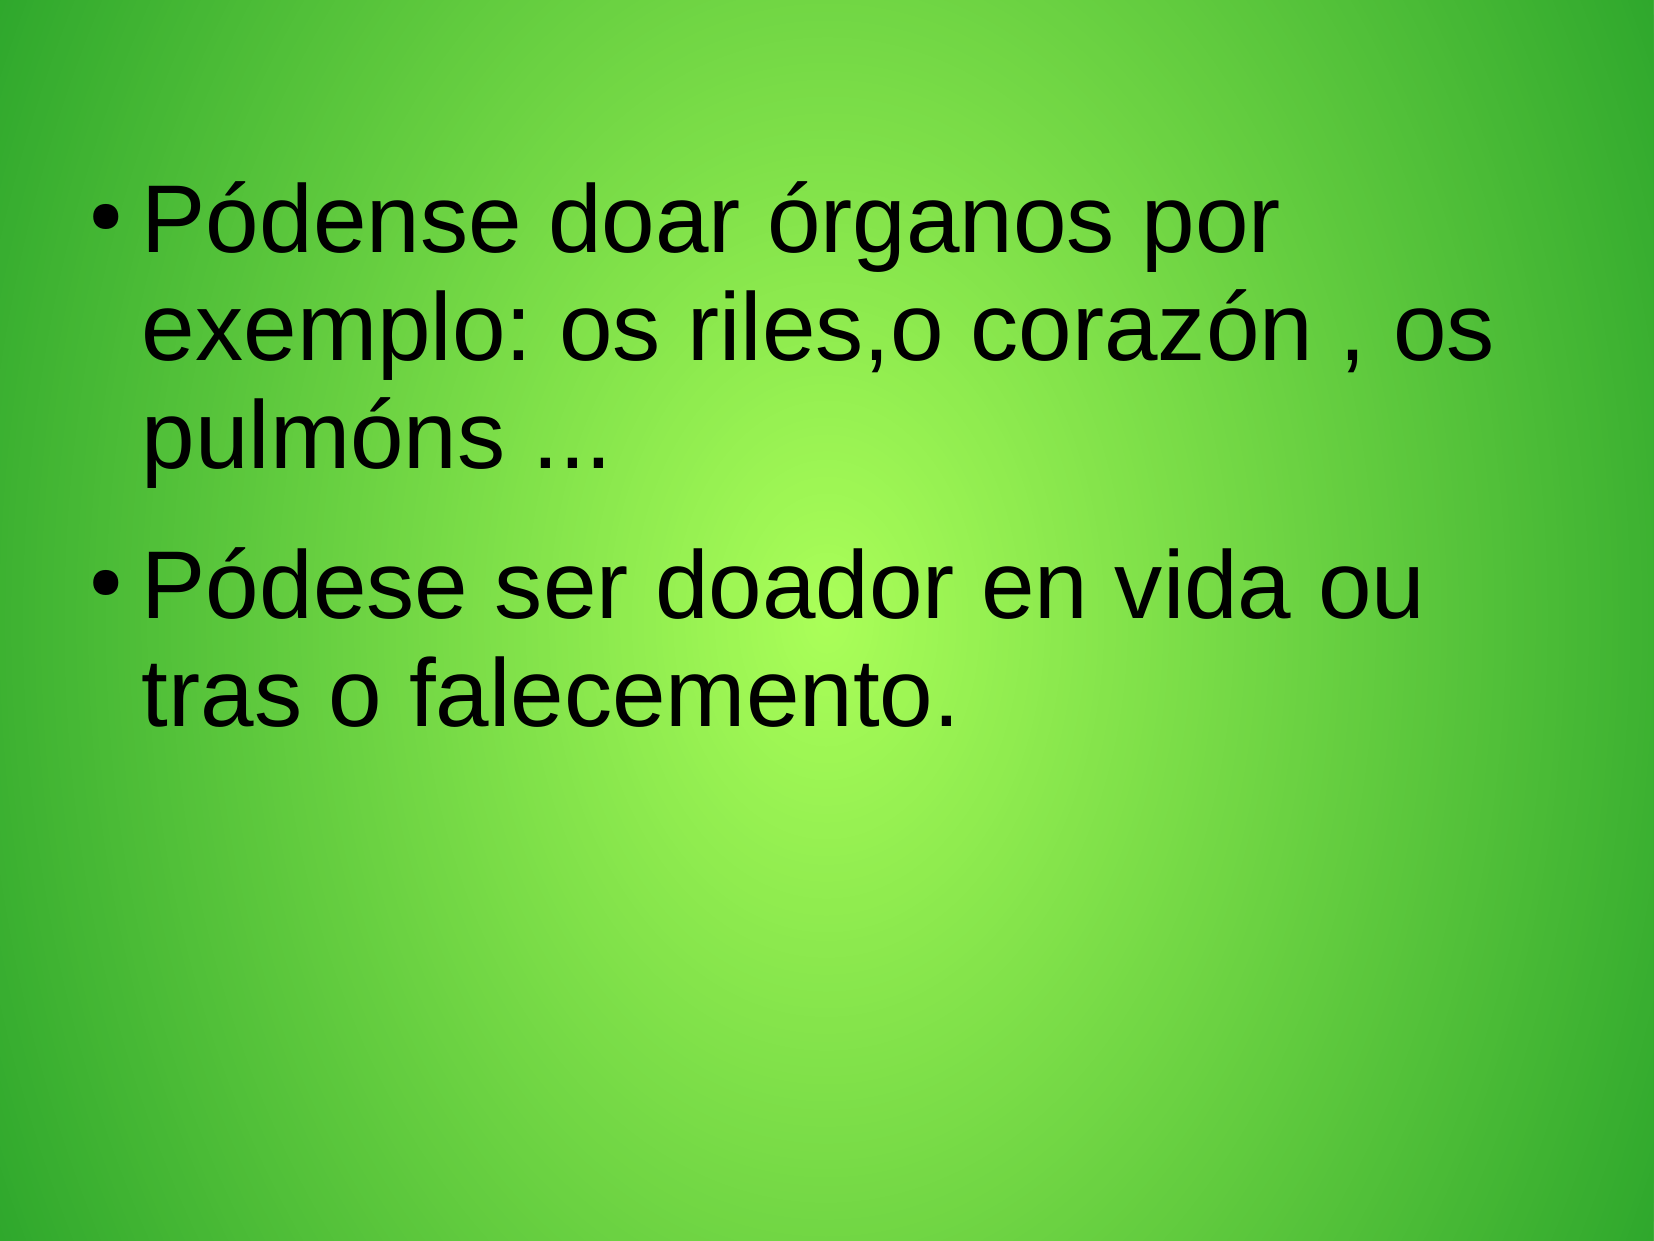

# Pódense doar órganos por exemplo: os riles,o corazón , os pulmóns ...
Pódese ser doador en vida ou tras o falecemento.